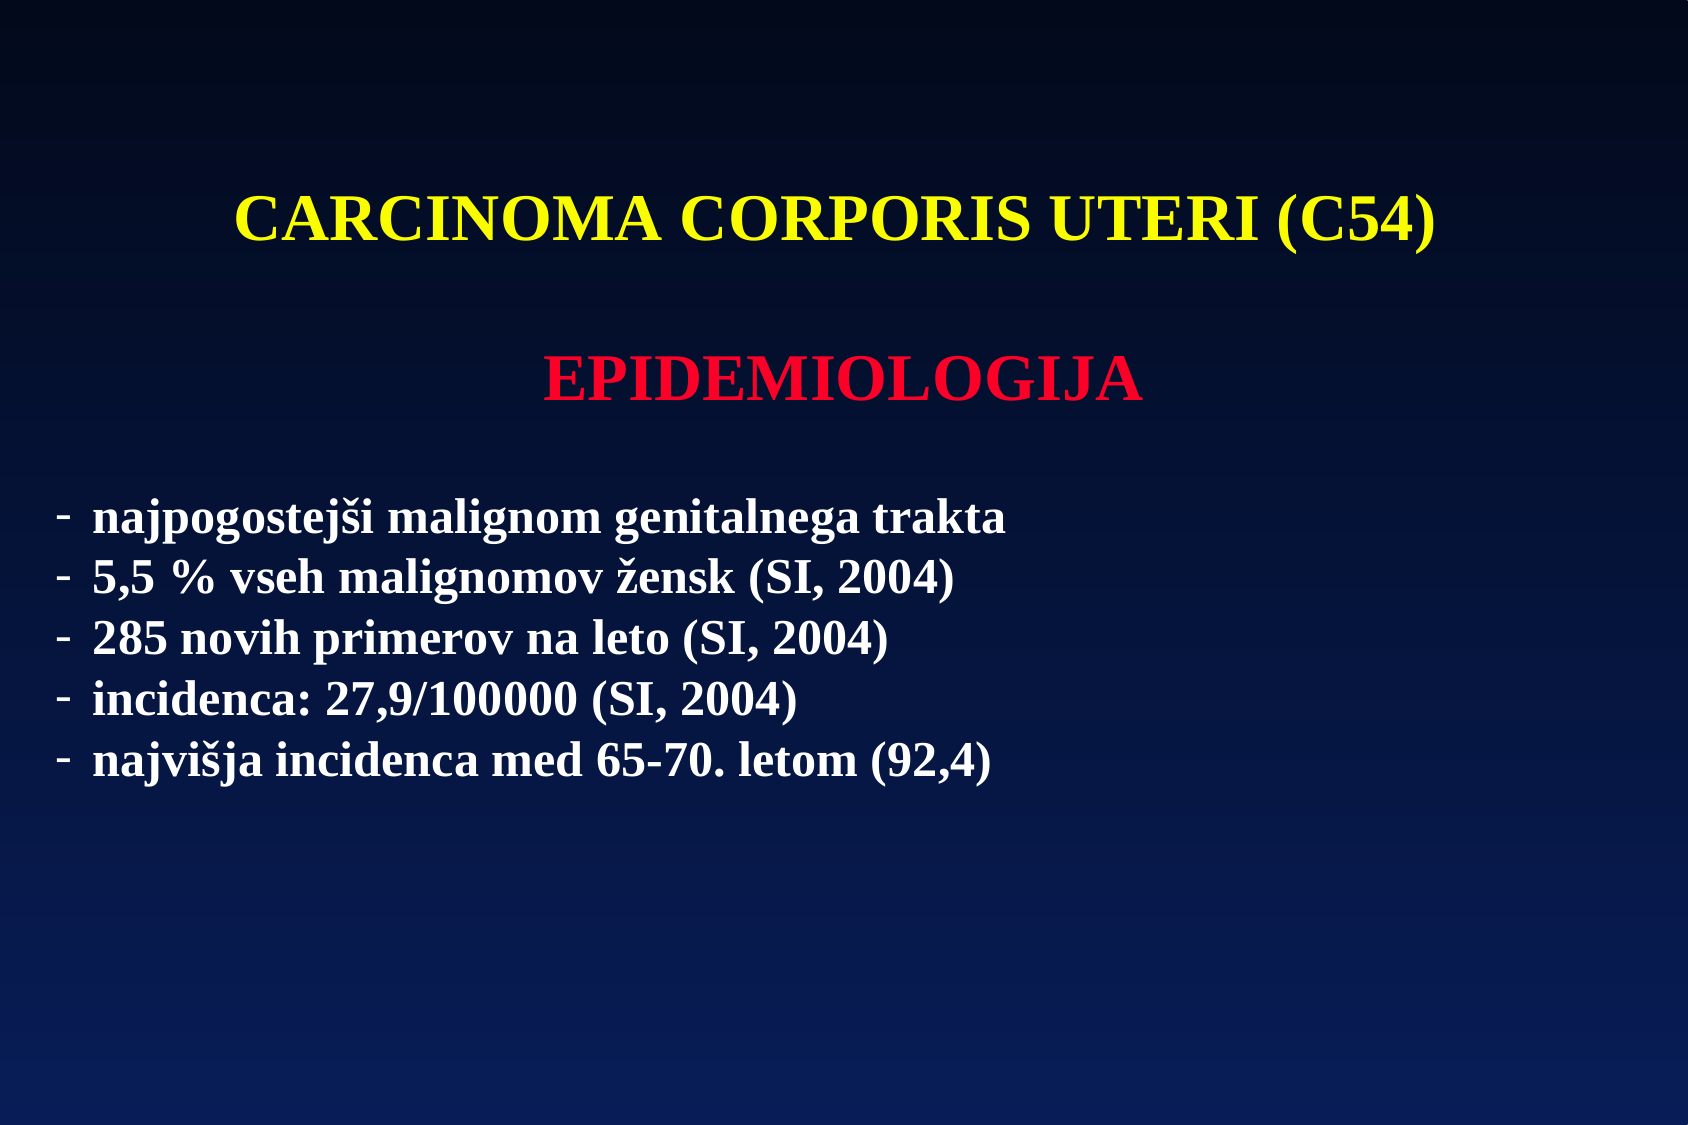

# CARCINOMA CORPORIS UTERI (C54) EPIDEMIOLOGIJA
najpogostejši malignom genitalnega trakta
5,5 % vseh malignomov žensk (SI, 2004)
285 novih primerov na leto (SI, 2004)
incidenca: 27,9/100000 (SI, 2004)
najvišja incidenca med 65-70. letom (92,4)